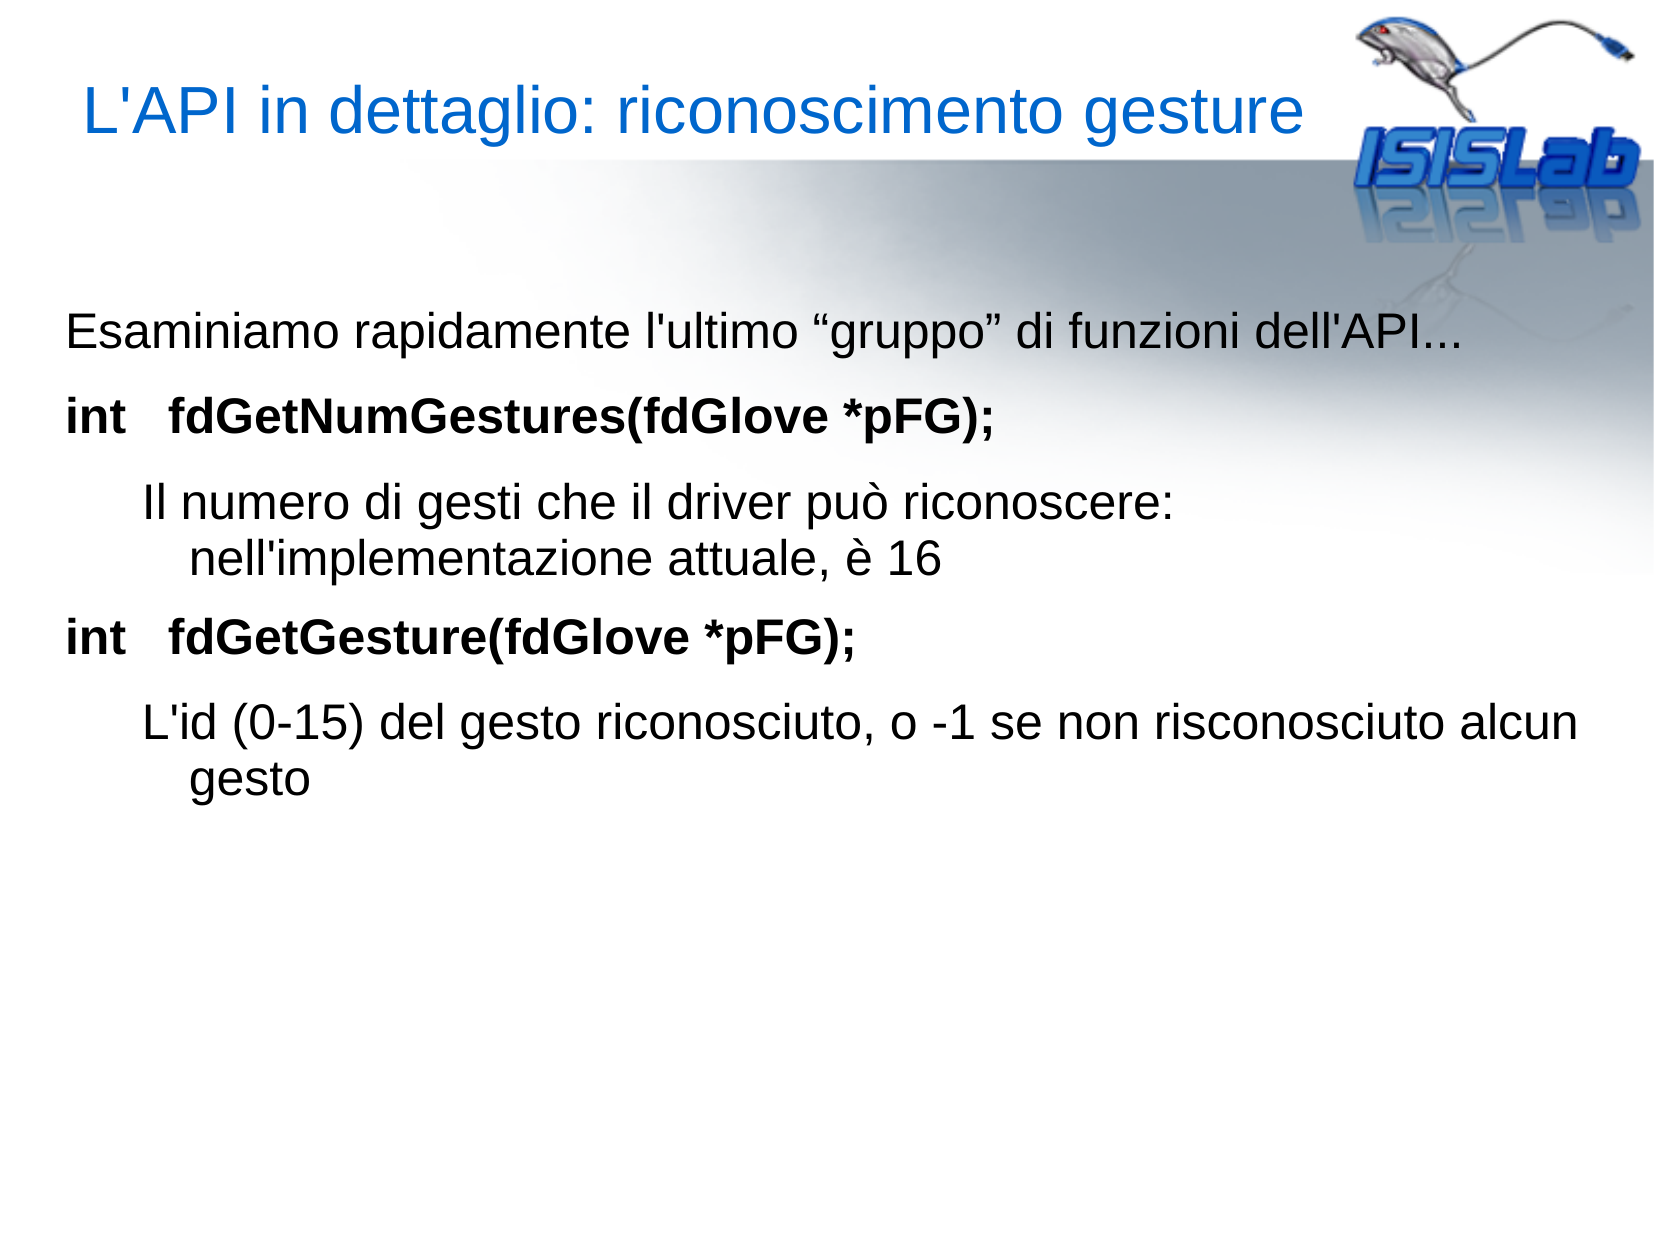

L'API in dettaglio: riconoscimento gesture
# Esaminiamo rapidamente l'ultimo “gruppo” di funzioni dell'API...
int fdGetNumGestures(fdGlove *pFG);
Il numero di gesti che il driver può riconoscere: nell'implementazione attuale, è 16
int fdGetGesture(fdGlove *pFG);
L'id (0-15) del gesto riconosciuto, o -1 se non risconosciuto alcun gesto